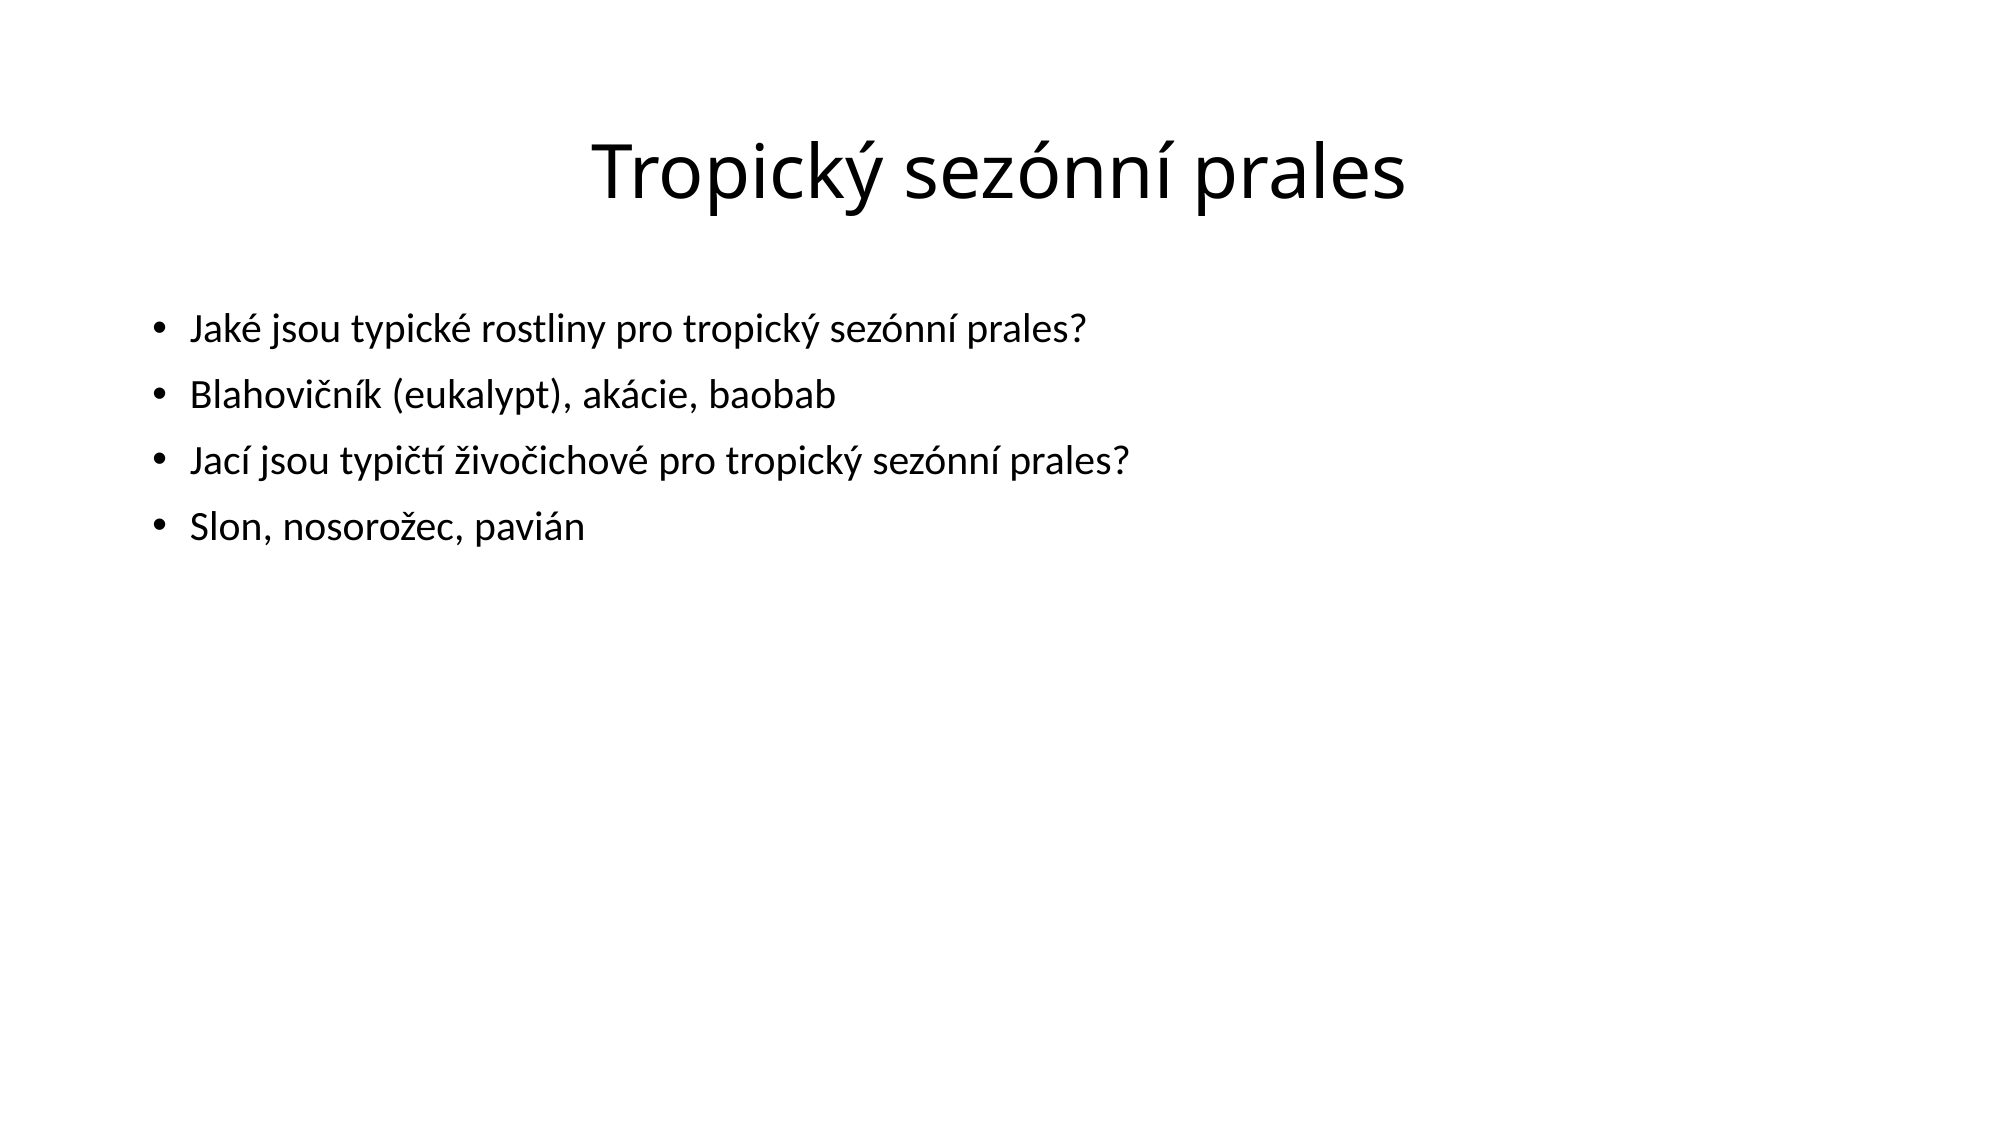

# Tropický sezónní prales
Jaké jsou typické rostliny pro tropický sezónní prales?
Blahovičník (eukalypt), akácie, baobab
Jací jsou typičtí živočichové pro tropický sezónní prales?
Slon, nosorožec, pavián